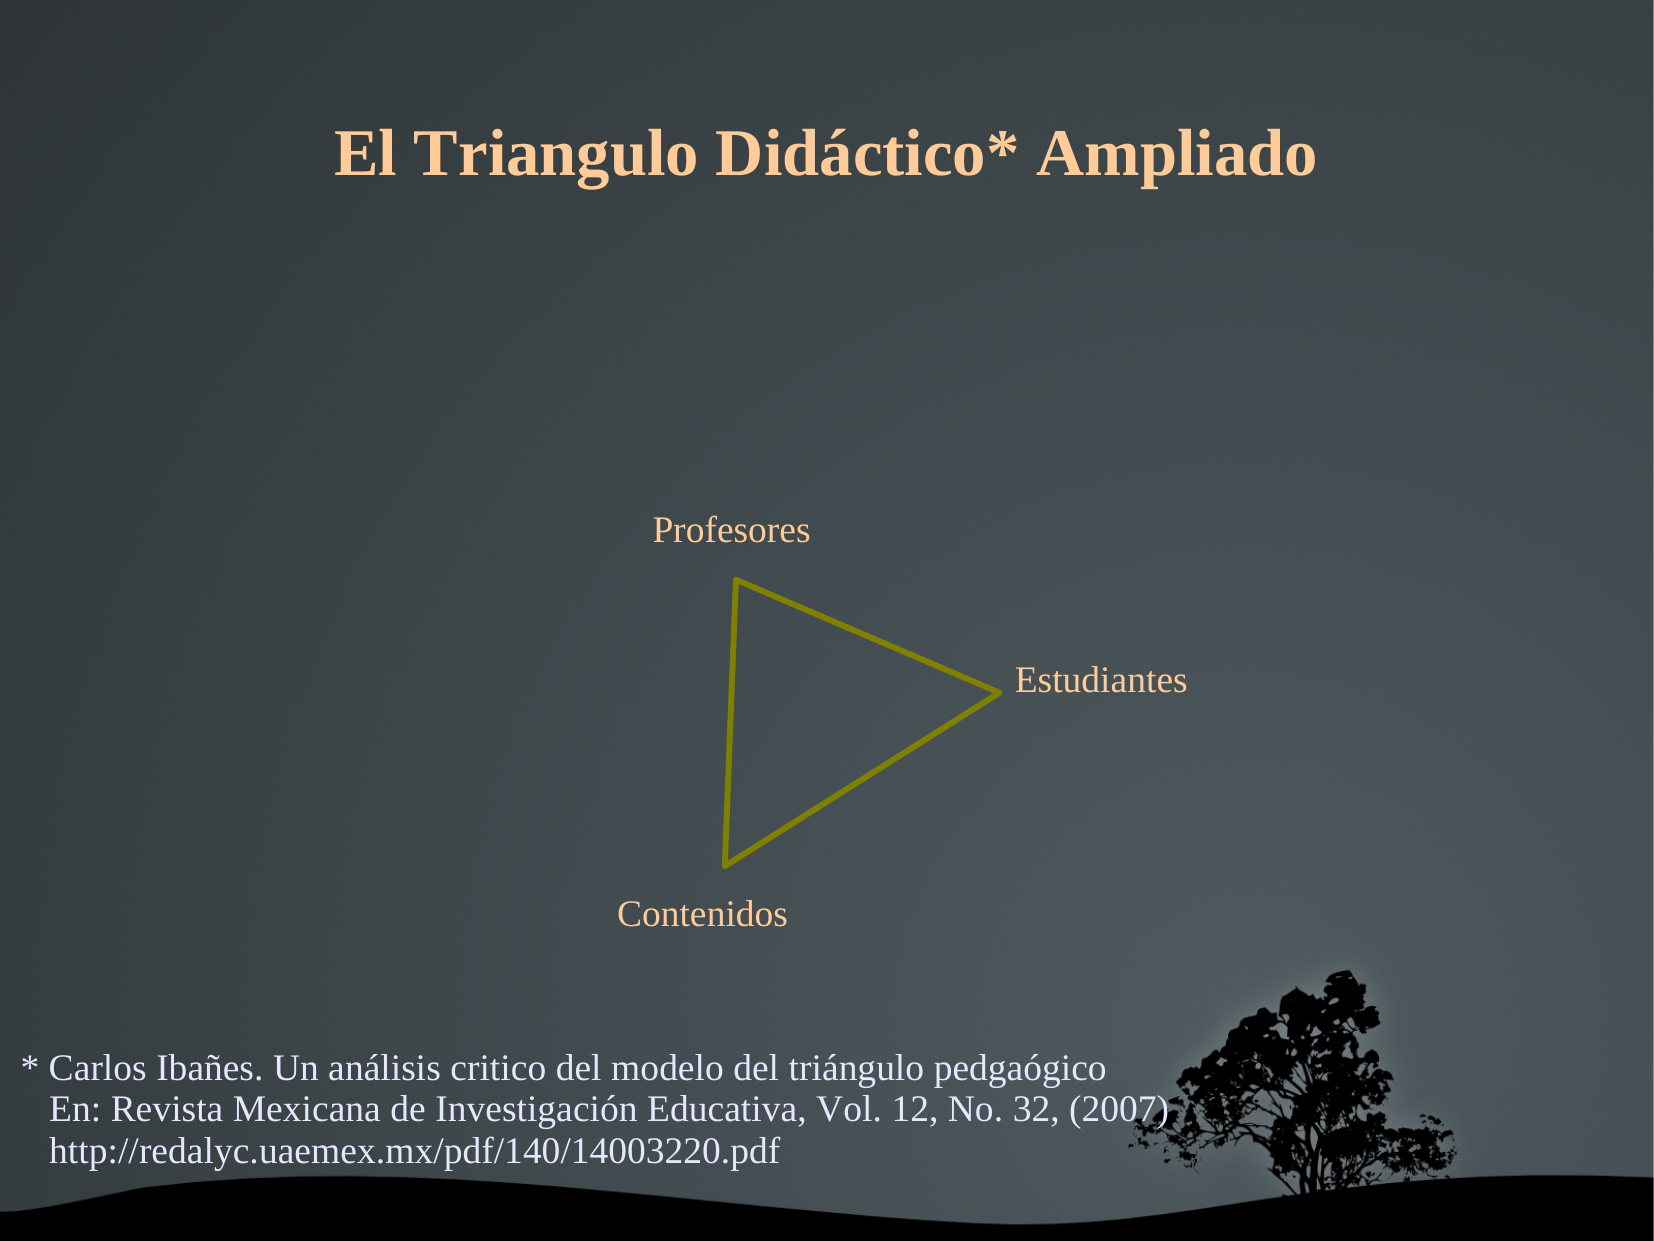

# El Triangulo Didáctico* Ampliado
Profesores
Estudiantes
Contenidos
* Carlos Ibañes. Un análisis critico del modelo del triángulo pedgaógico
 En: Revista Mexicana de Investigación Educativa, Vol. 12, No. 32, (2007)
 http://redalyc.uaemex.mx/pdf/140/14003220.pdf